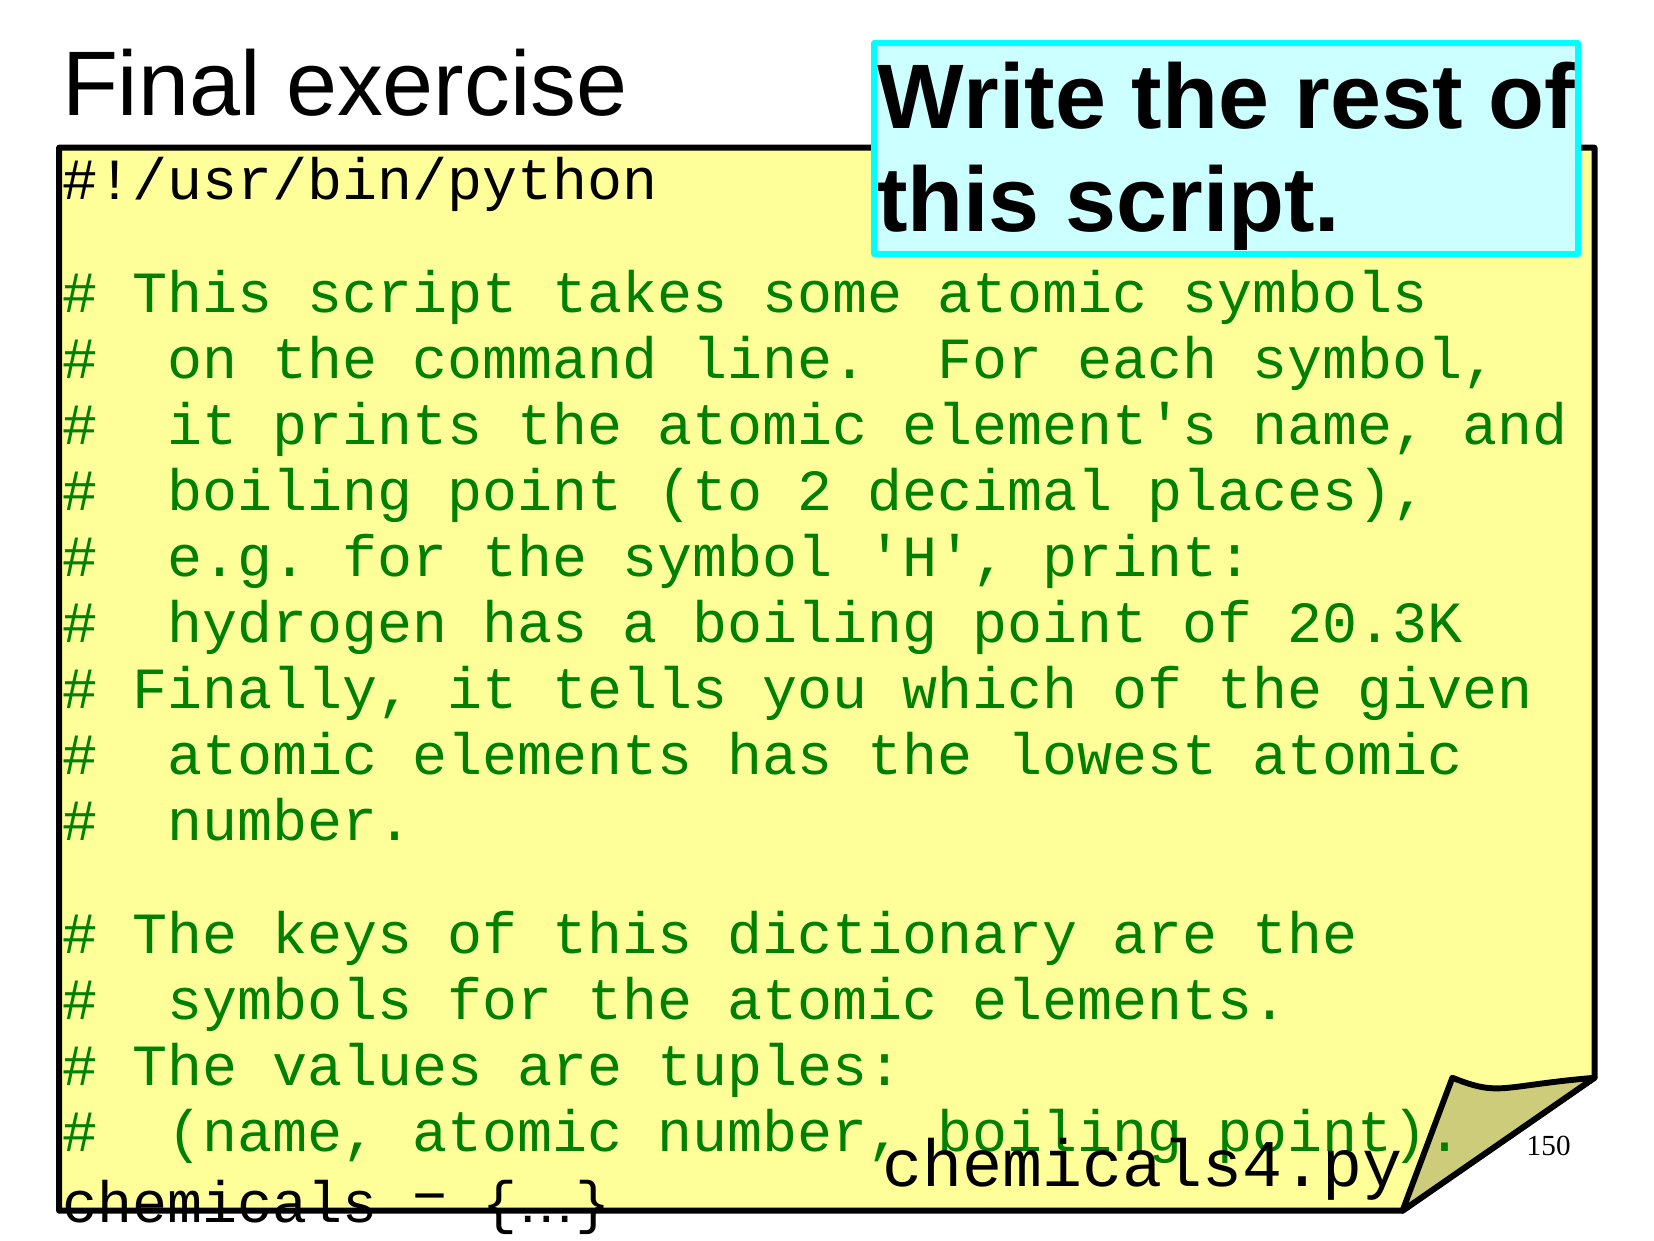

Final exercise
Write the rest of
this script.
#!/usr/bin/python
# This script takes some atomic symbols
# on the command line. For each symbol,
# it prints the atomic element's name, and
# boiling point (to 2 decimal places),
# e.g. for the symbol 'H', print:
# hydrogen has a boiling point of 20.3K
# Finally, it tells you which of the given
# atomic elements has the lowest atomic
# number.
# The keys of this dictionary are the
# symbols for the atomic elements.
# The values are tuples:
# (name, atomic number, boiling point).
chemicals = {…}
chemicals4.py
150